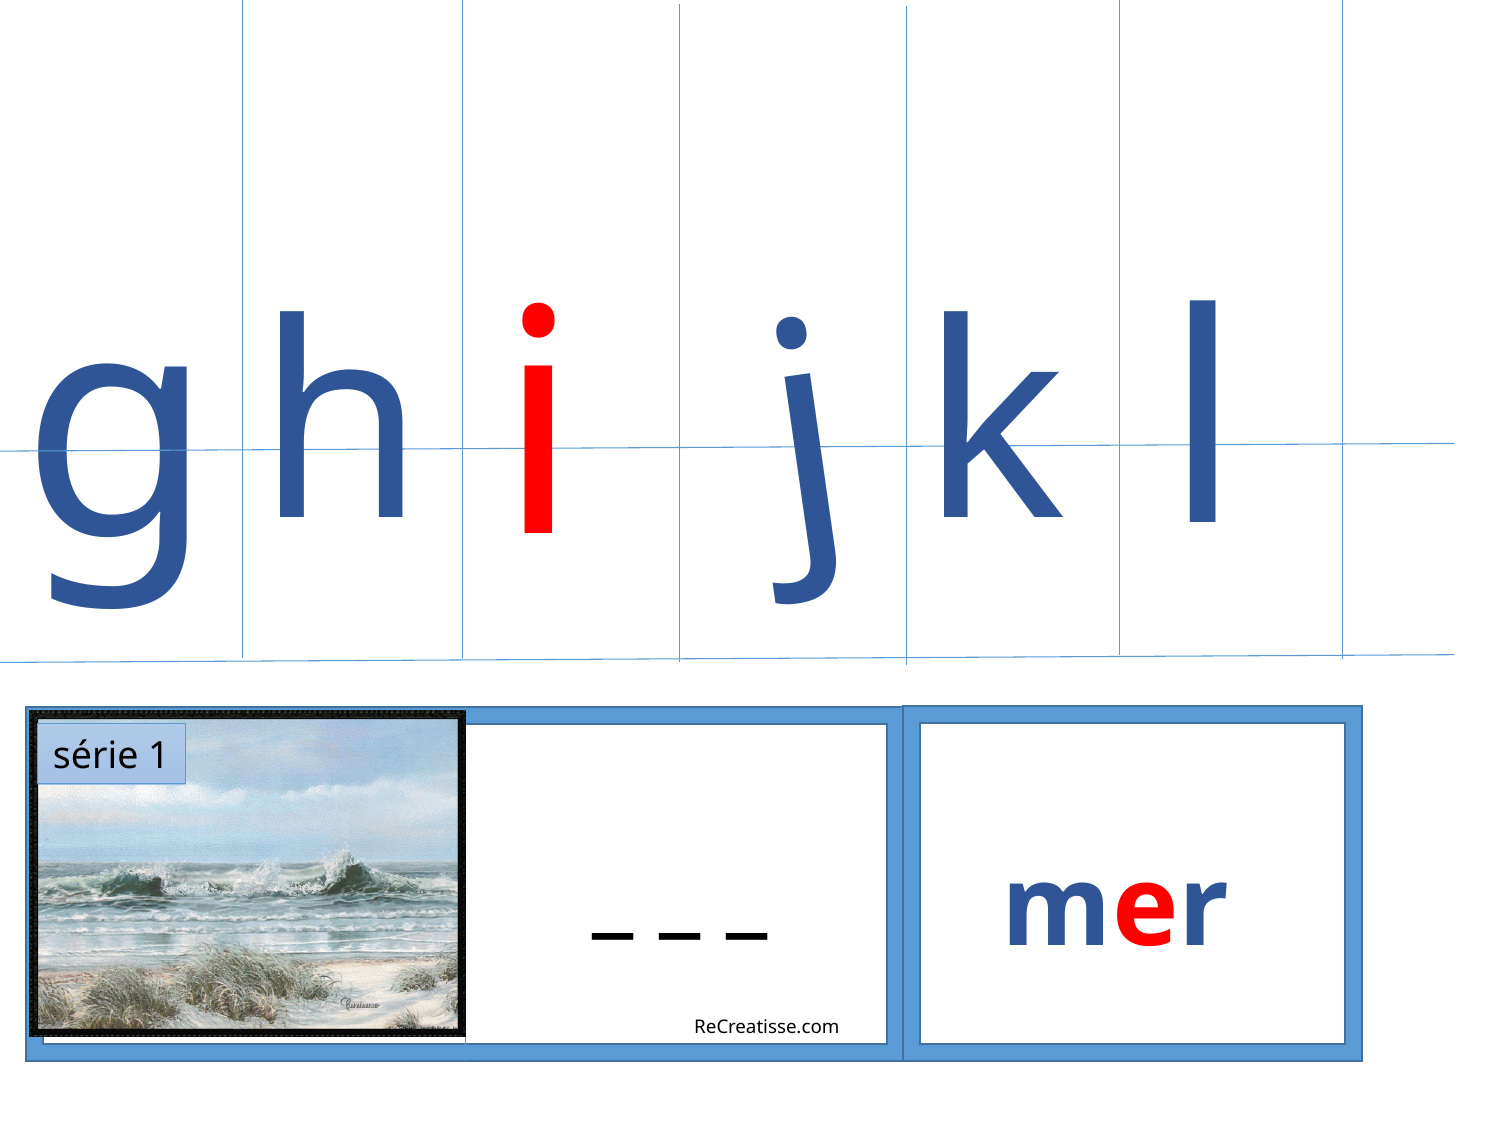

i
g
l
j
h
k
série 1
_ _ _
mer
ReCreatisse.com